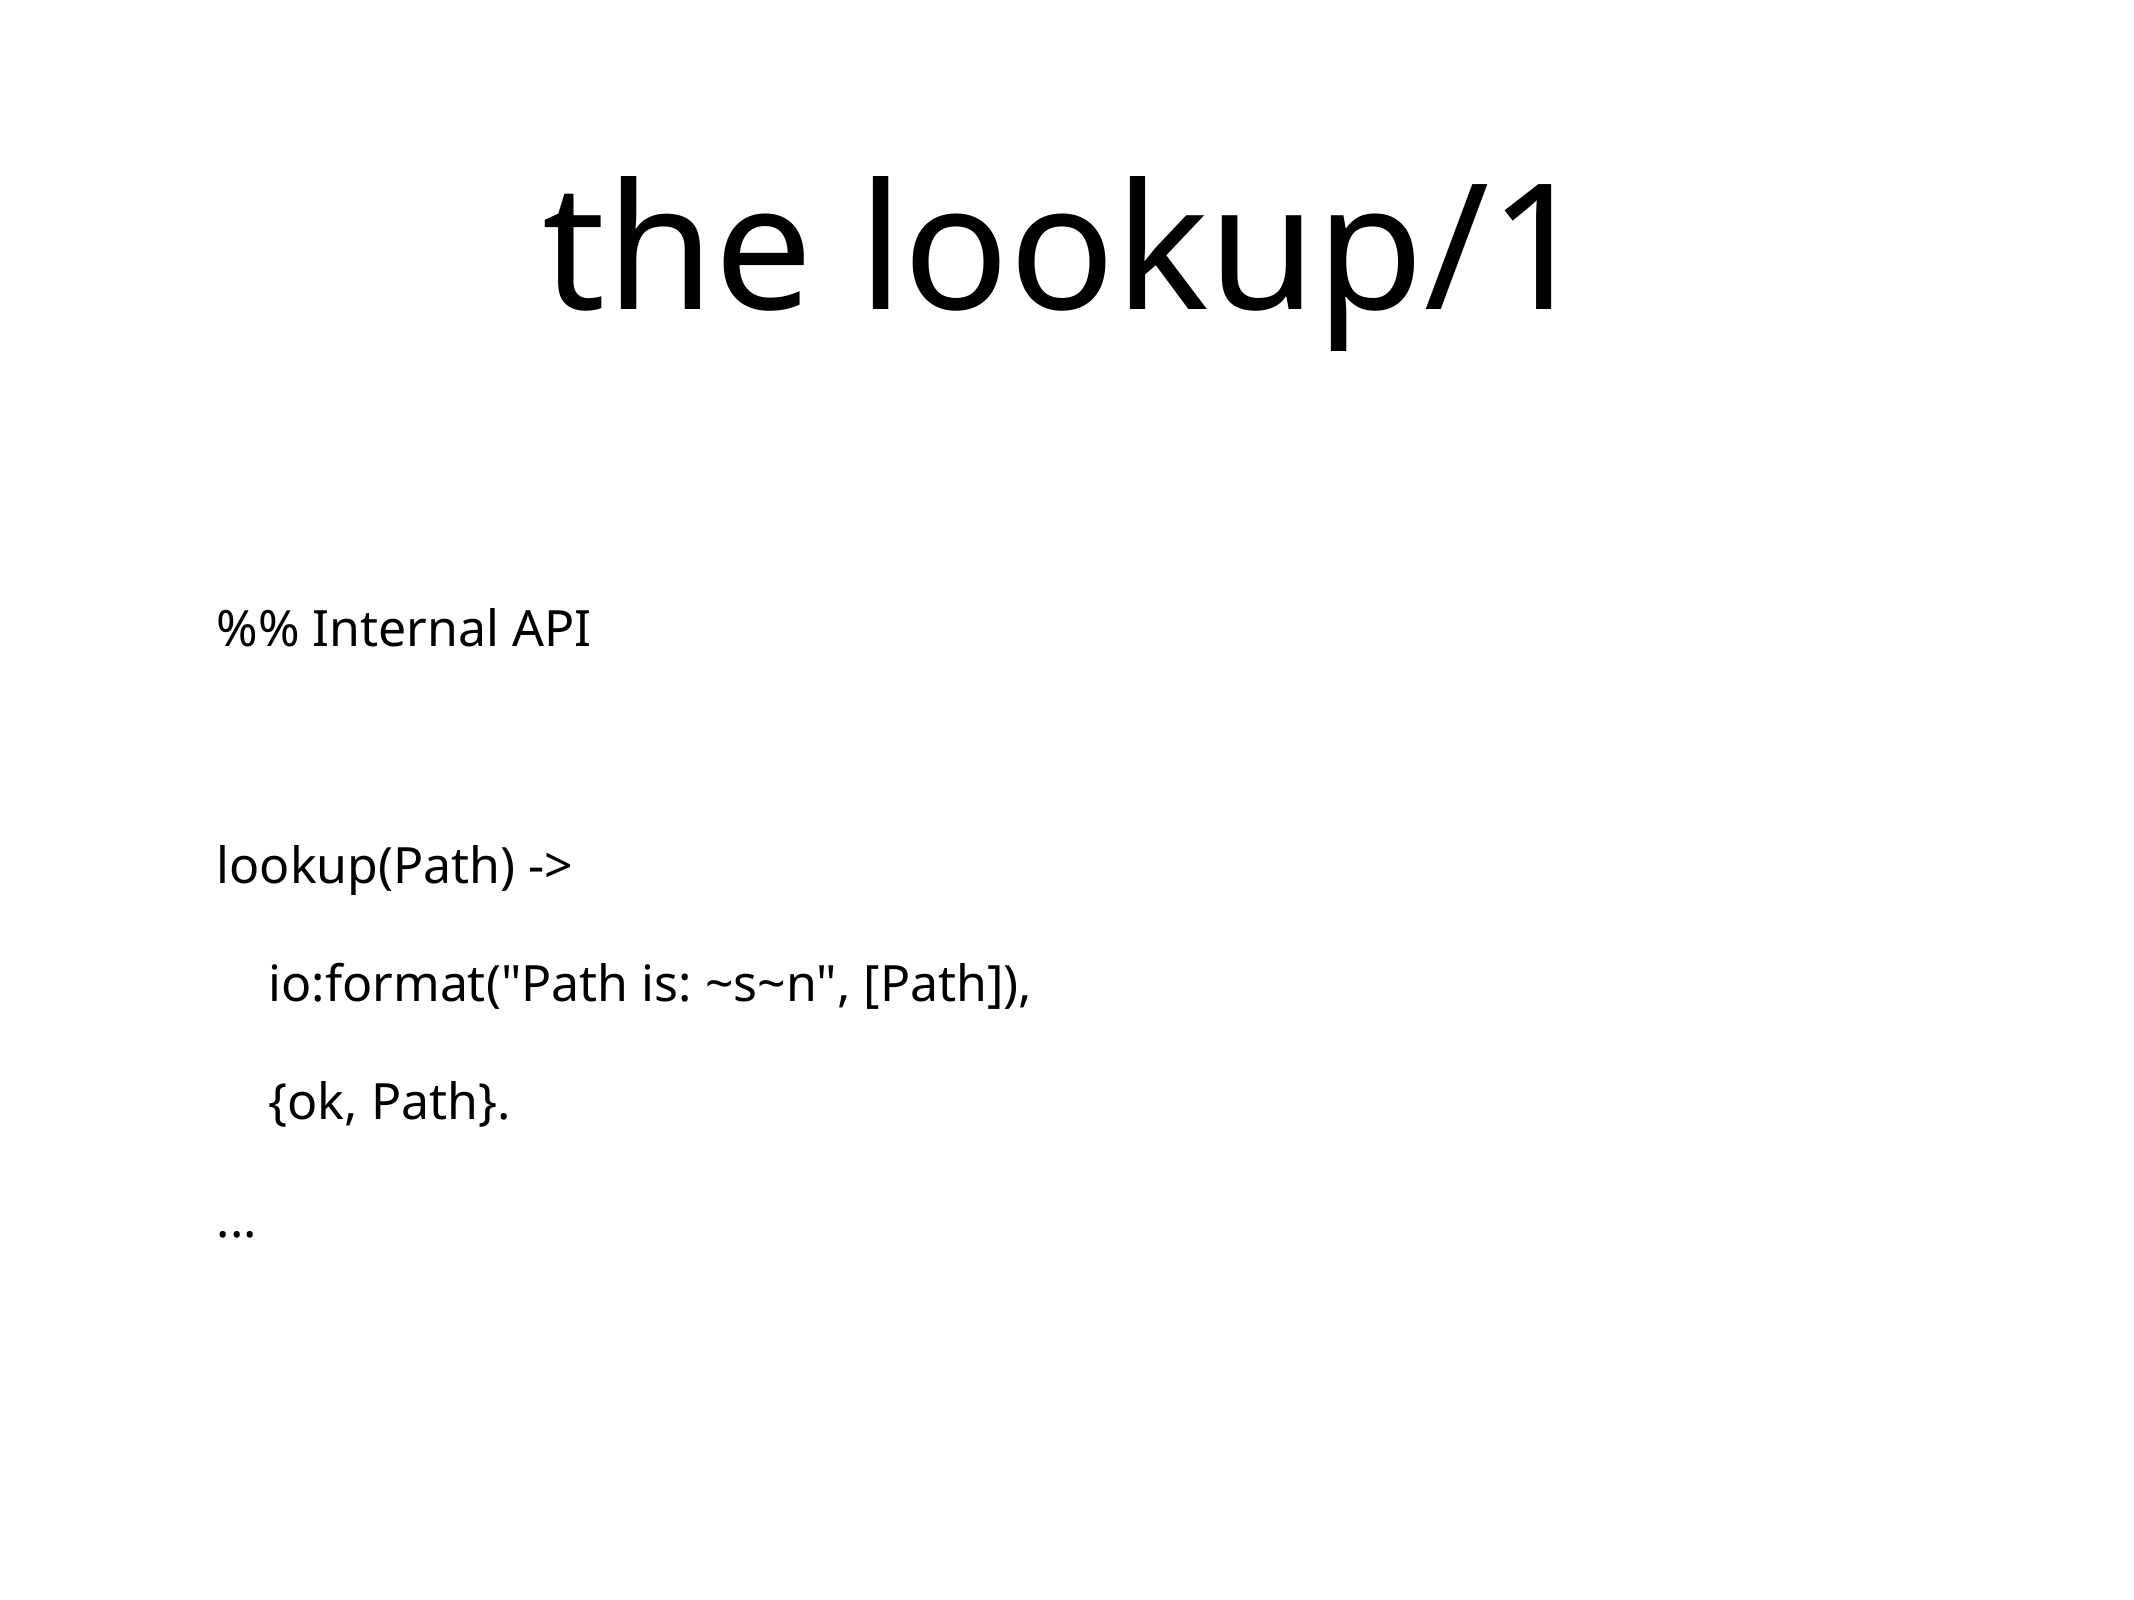

# the lookup/1
%% Internal API
lookup(Path) ->
 io:format("Path is: ~s~n", [Path]),
 {ok, Path}.
...